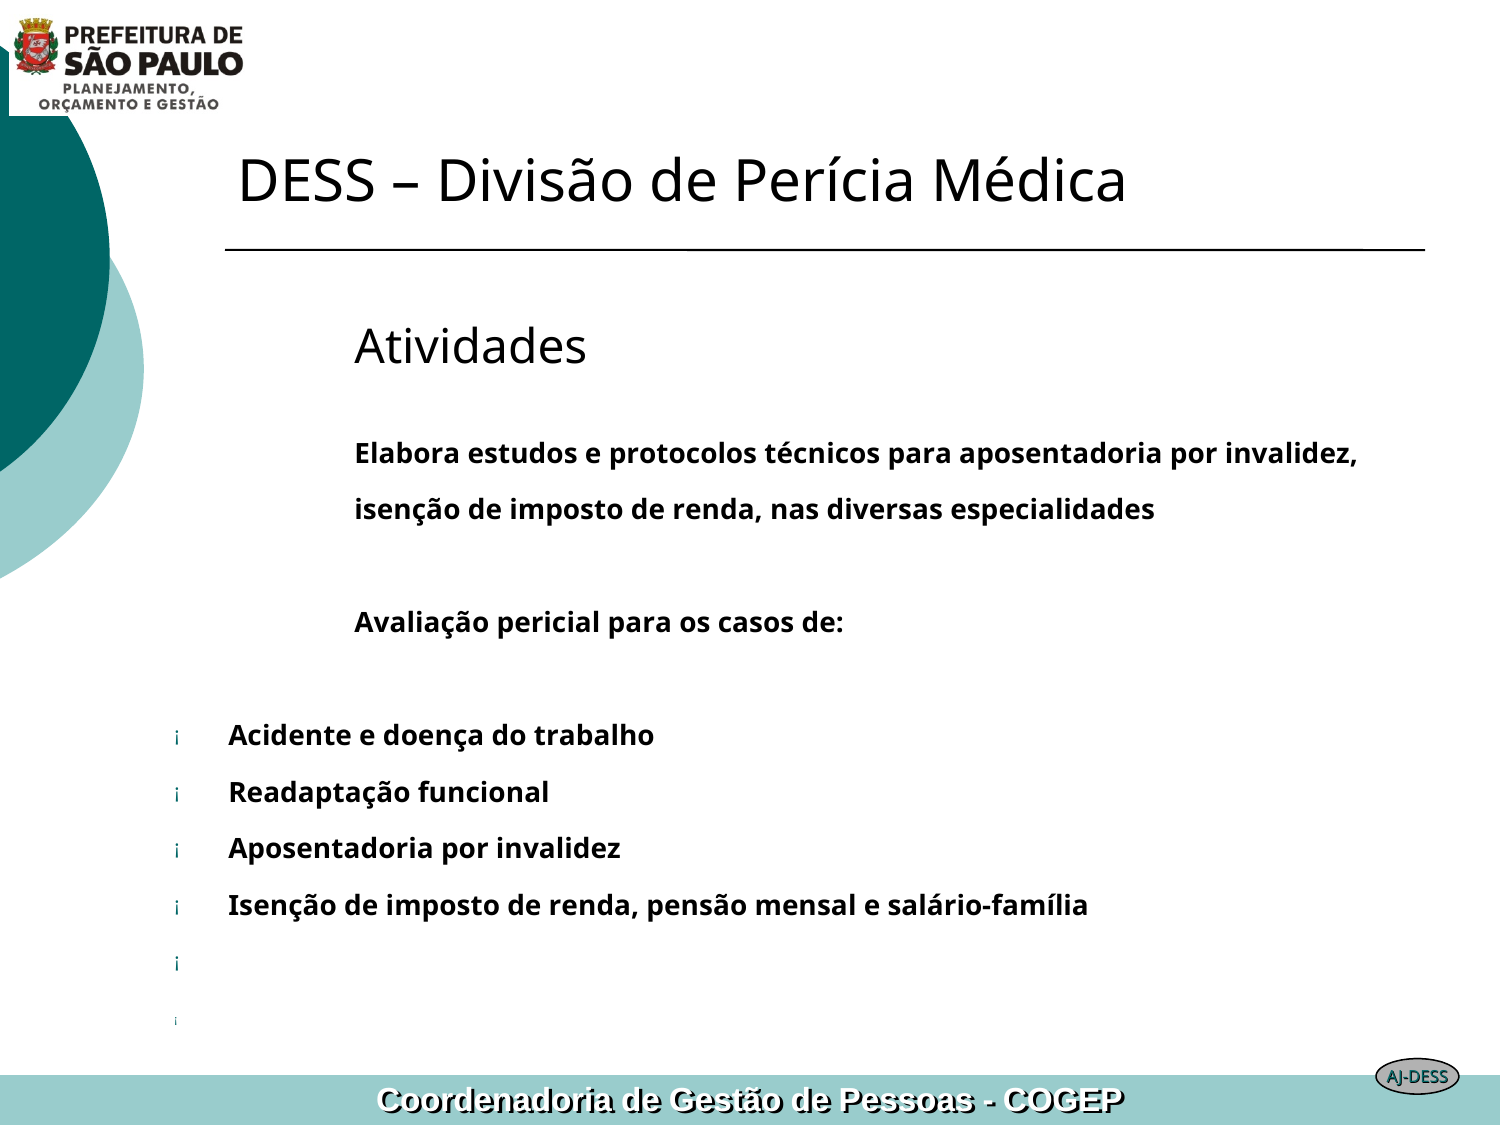

# DESS – Divisão de Perícia Médica
	Atividades
	Elabora estudos e protocolos técnicos para aposentadoria por invalidez,
	isenção de imposto de renda, nas diversas especialidades
	Avaliação pericial para os casos de:
Acidente e doença do trabalho
Readaptação funcional
Aposentadoria por invalidez
Isenção de imposto de renda, pensão mensal e salário-família
AJ-DESS
AJ